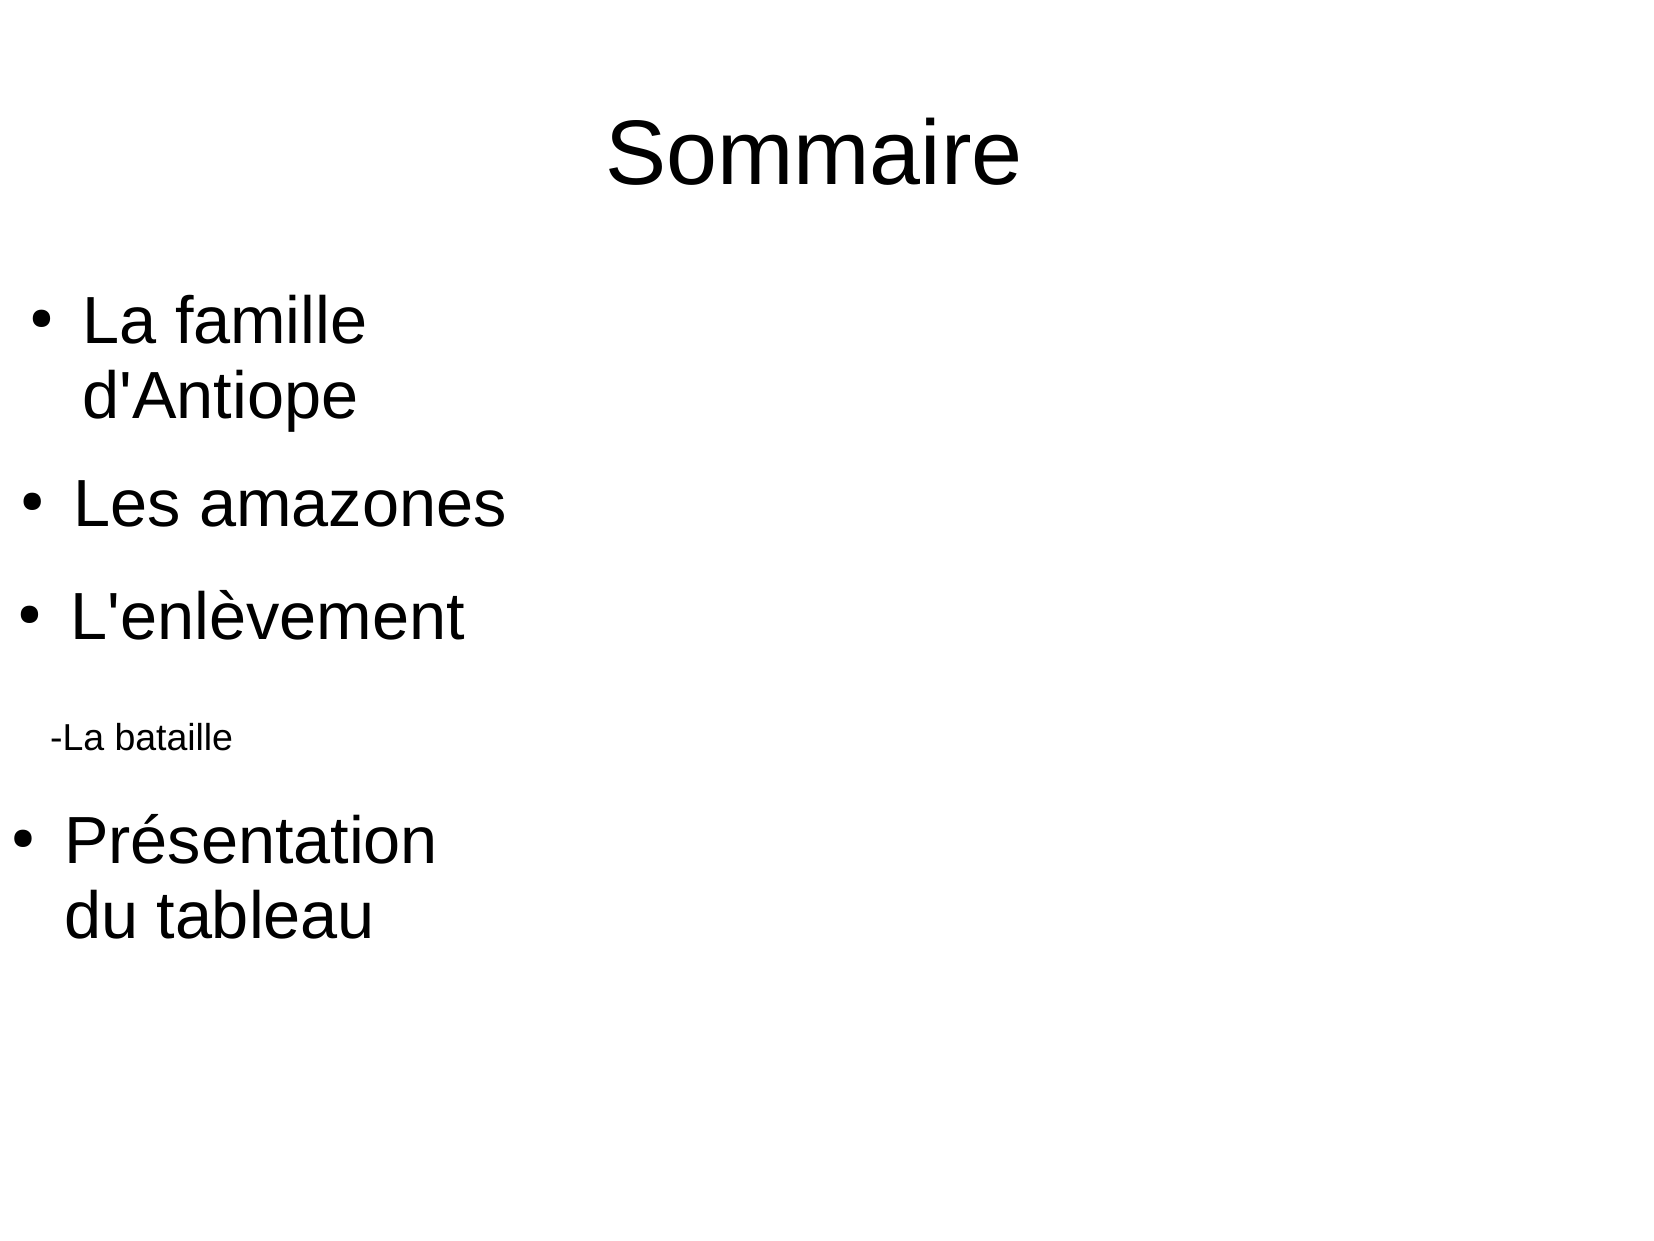

# Sommaire
La famille d'Antiope
Les amazones
L'enlèvement
-La bataille
Présentation du tableau